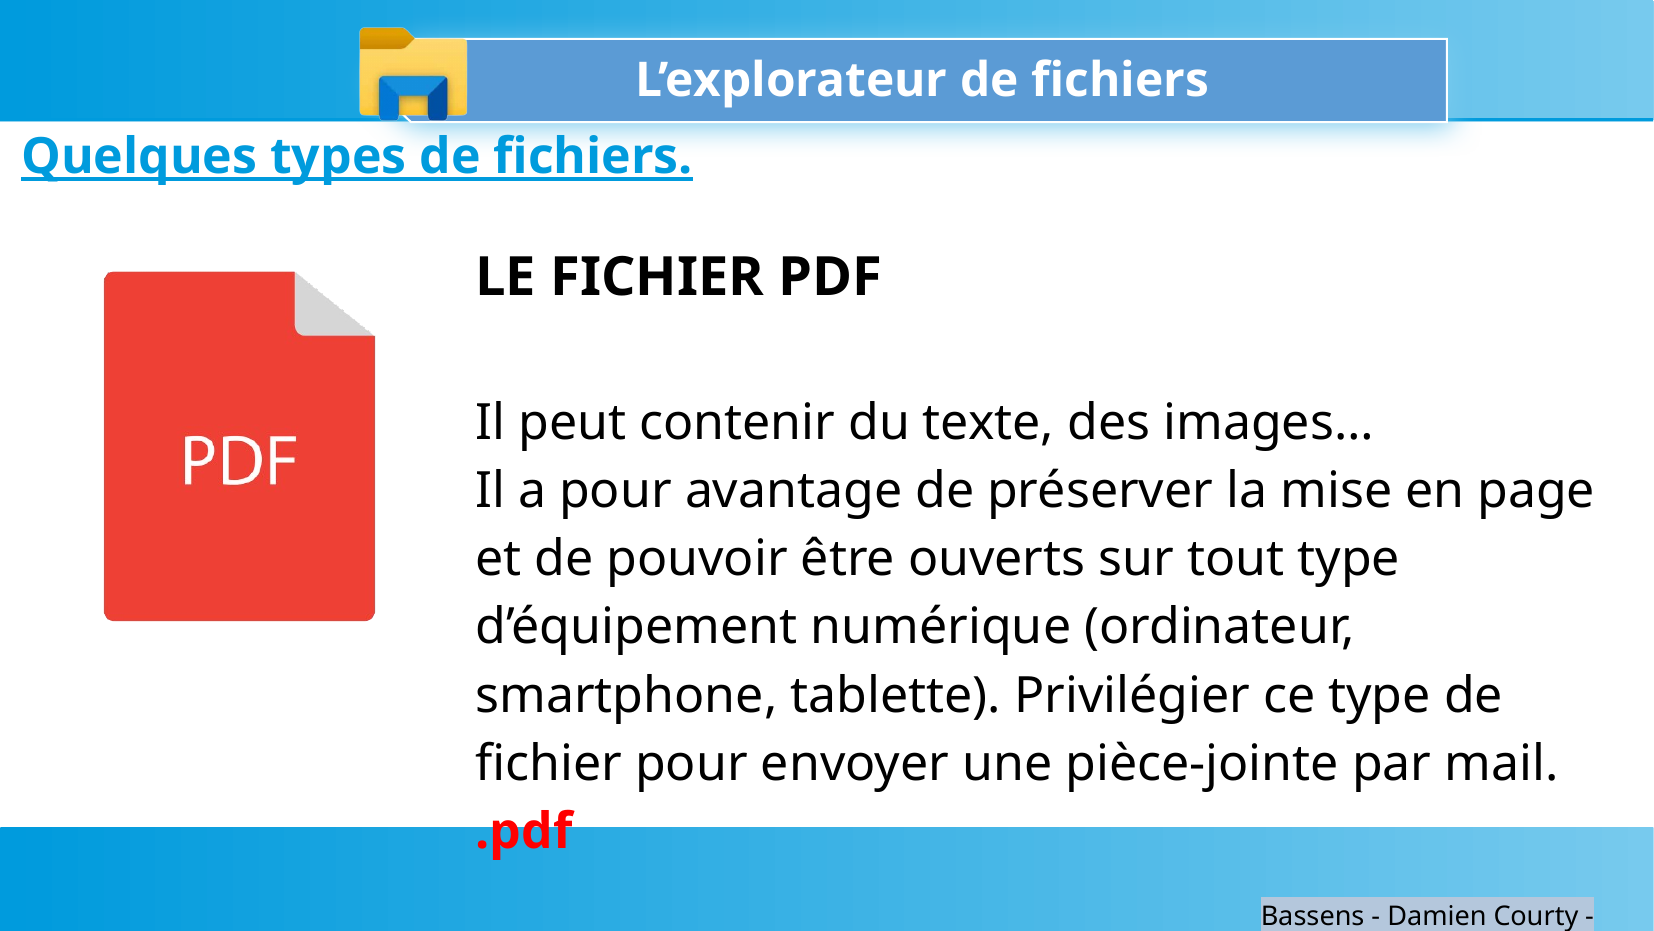

L’explorateur de fichiers
Quelques types de fichiers.
LE FICHIER PDF
Il peut contenir du texte, des images…
Il a pour avantage de préserver la mise en page et de pouvoir être ouverts sur tout type d’équipement numérique (ordinateur, smartphone, tablette). Privilégier ce type de fichier pour envoyer une pièce-jointe par mail.
.pdf
Bassens - Damien Courty - 2024